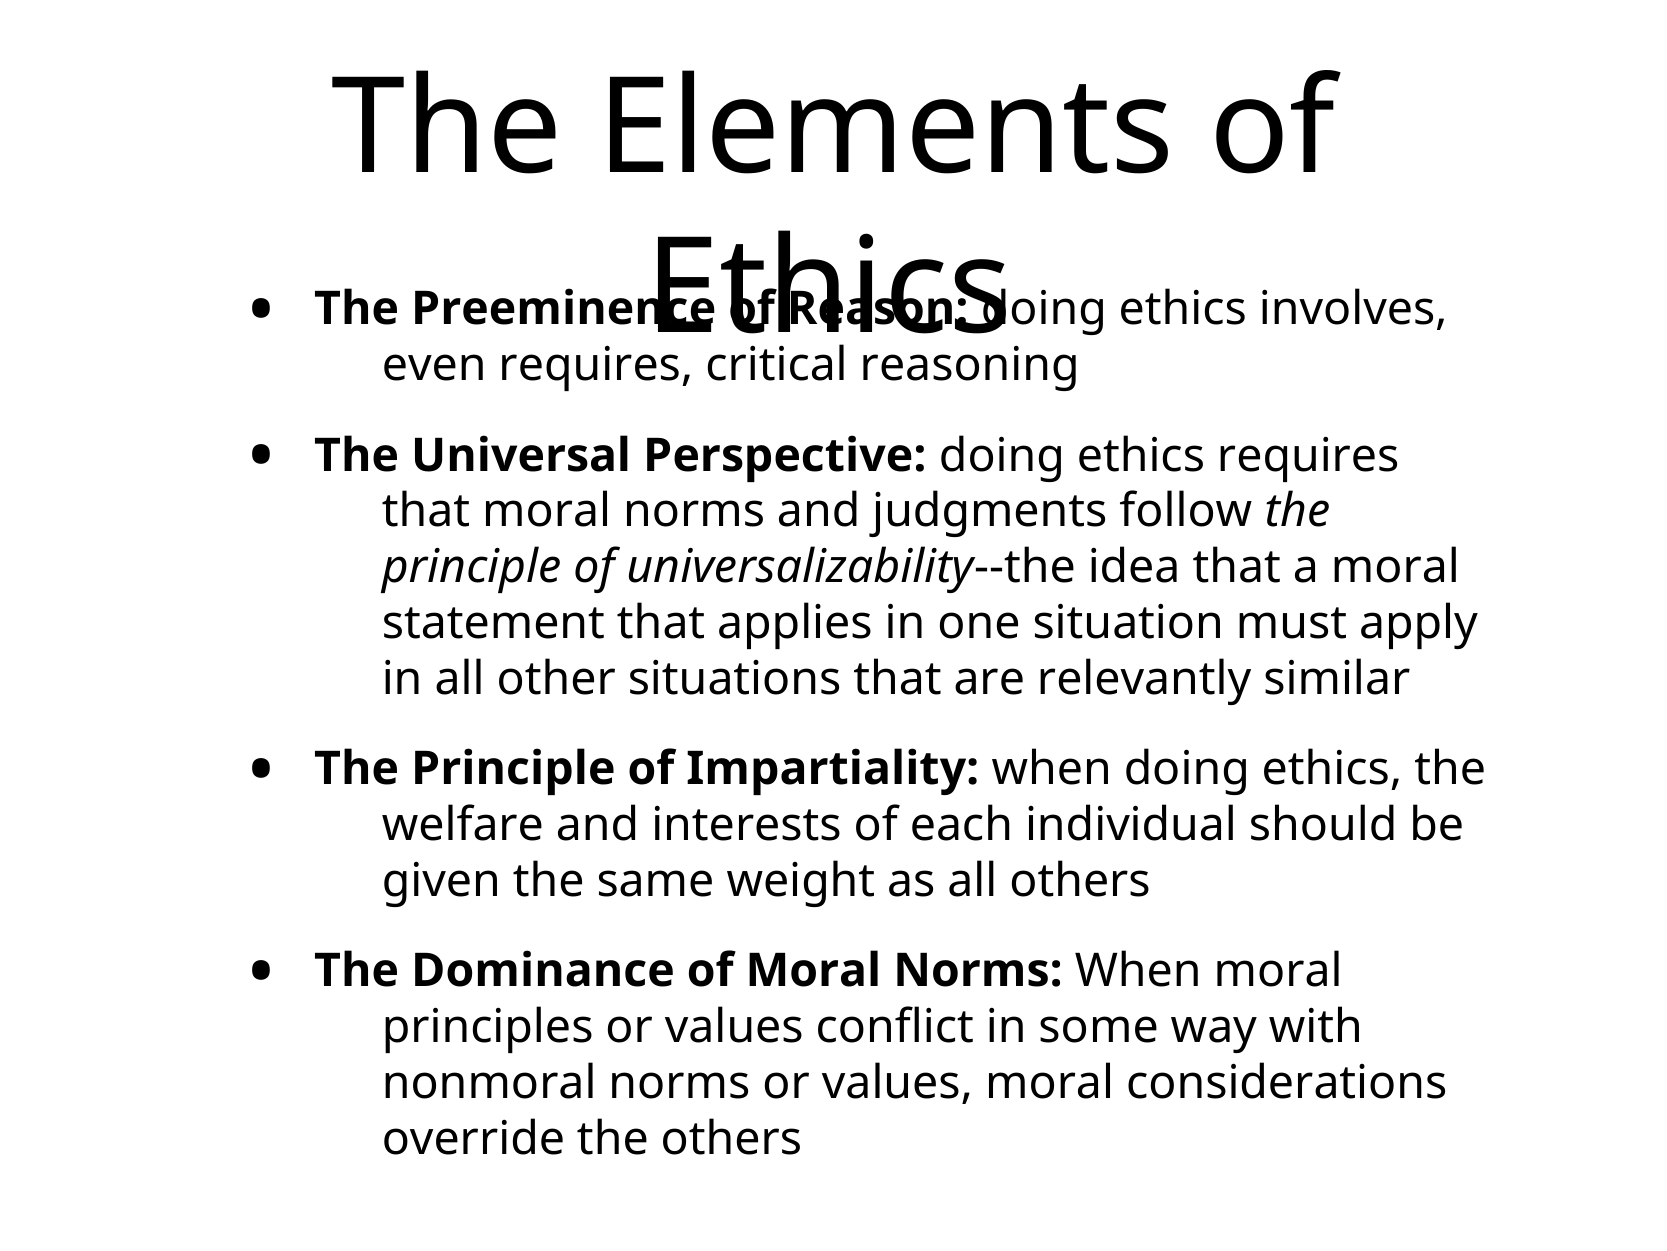

# The Elements of Ethics
The Preeminence of Reason: doing ethics involves, even requires, critical reasoning
The Universal Perspective: doing ethics requires that moral norms and judgments follow the principle of universalizability--the idea that a moral statement that applies in one situation must apply in all other situations that are relevantly similar
The Principle of Impartiality: when doing ethics, the welfare and interests of each individual should be given the same weight as all others
The Dominance of Moral Norms: When moral principles or values conflict in some way with nonmoral norms or values, moral considerations override the others